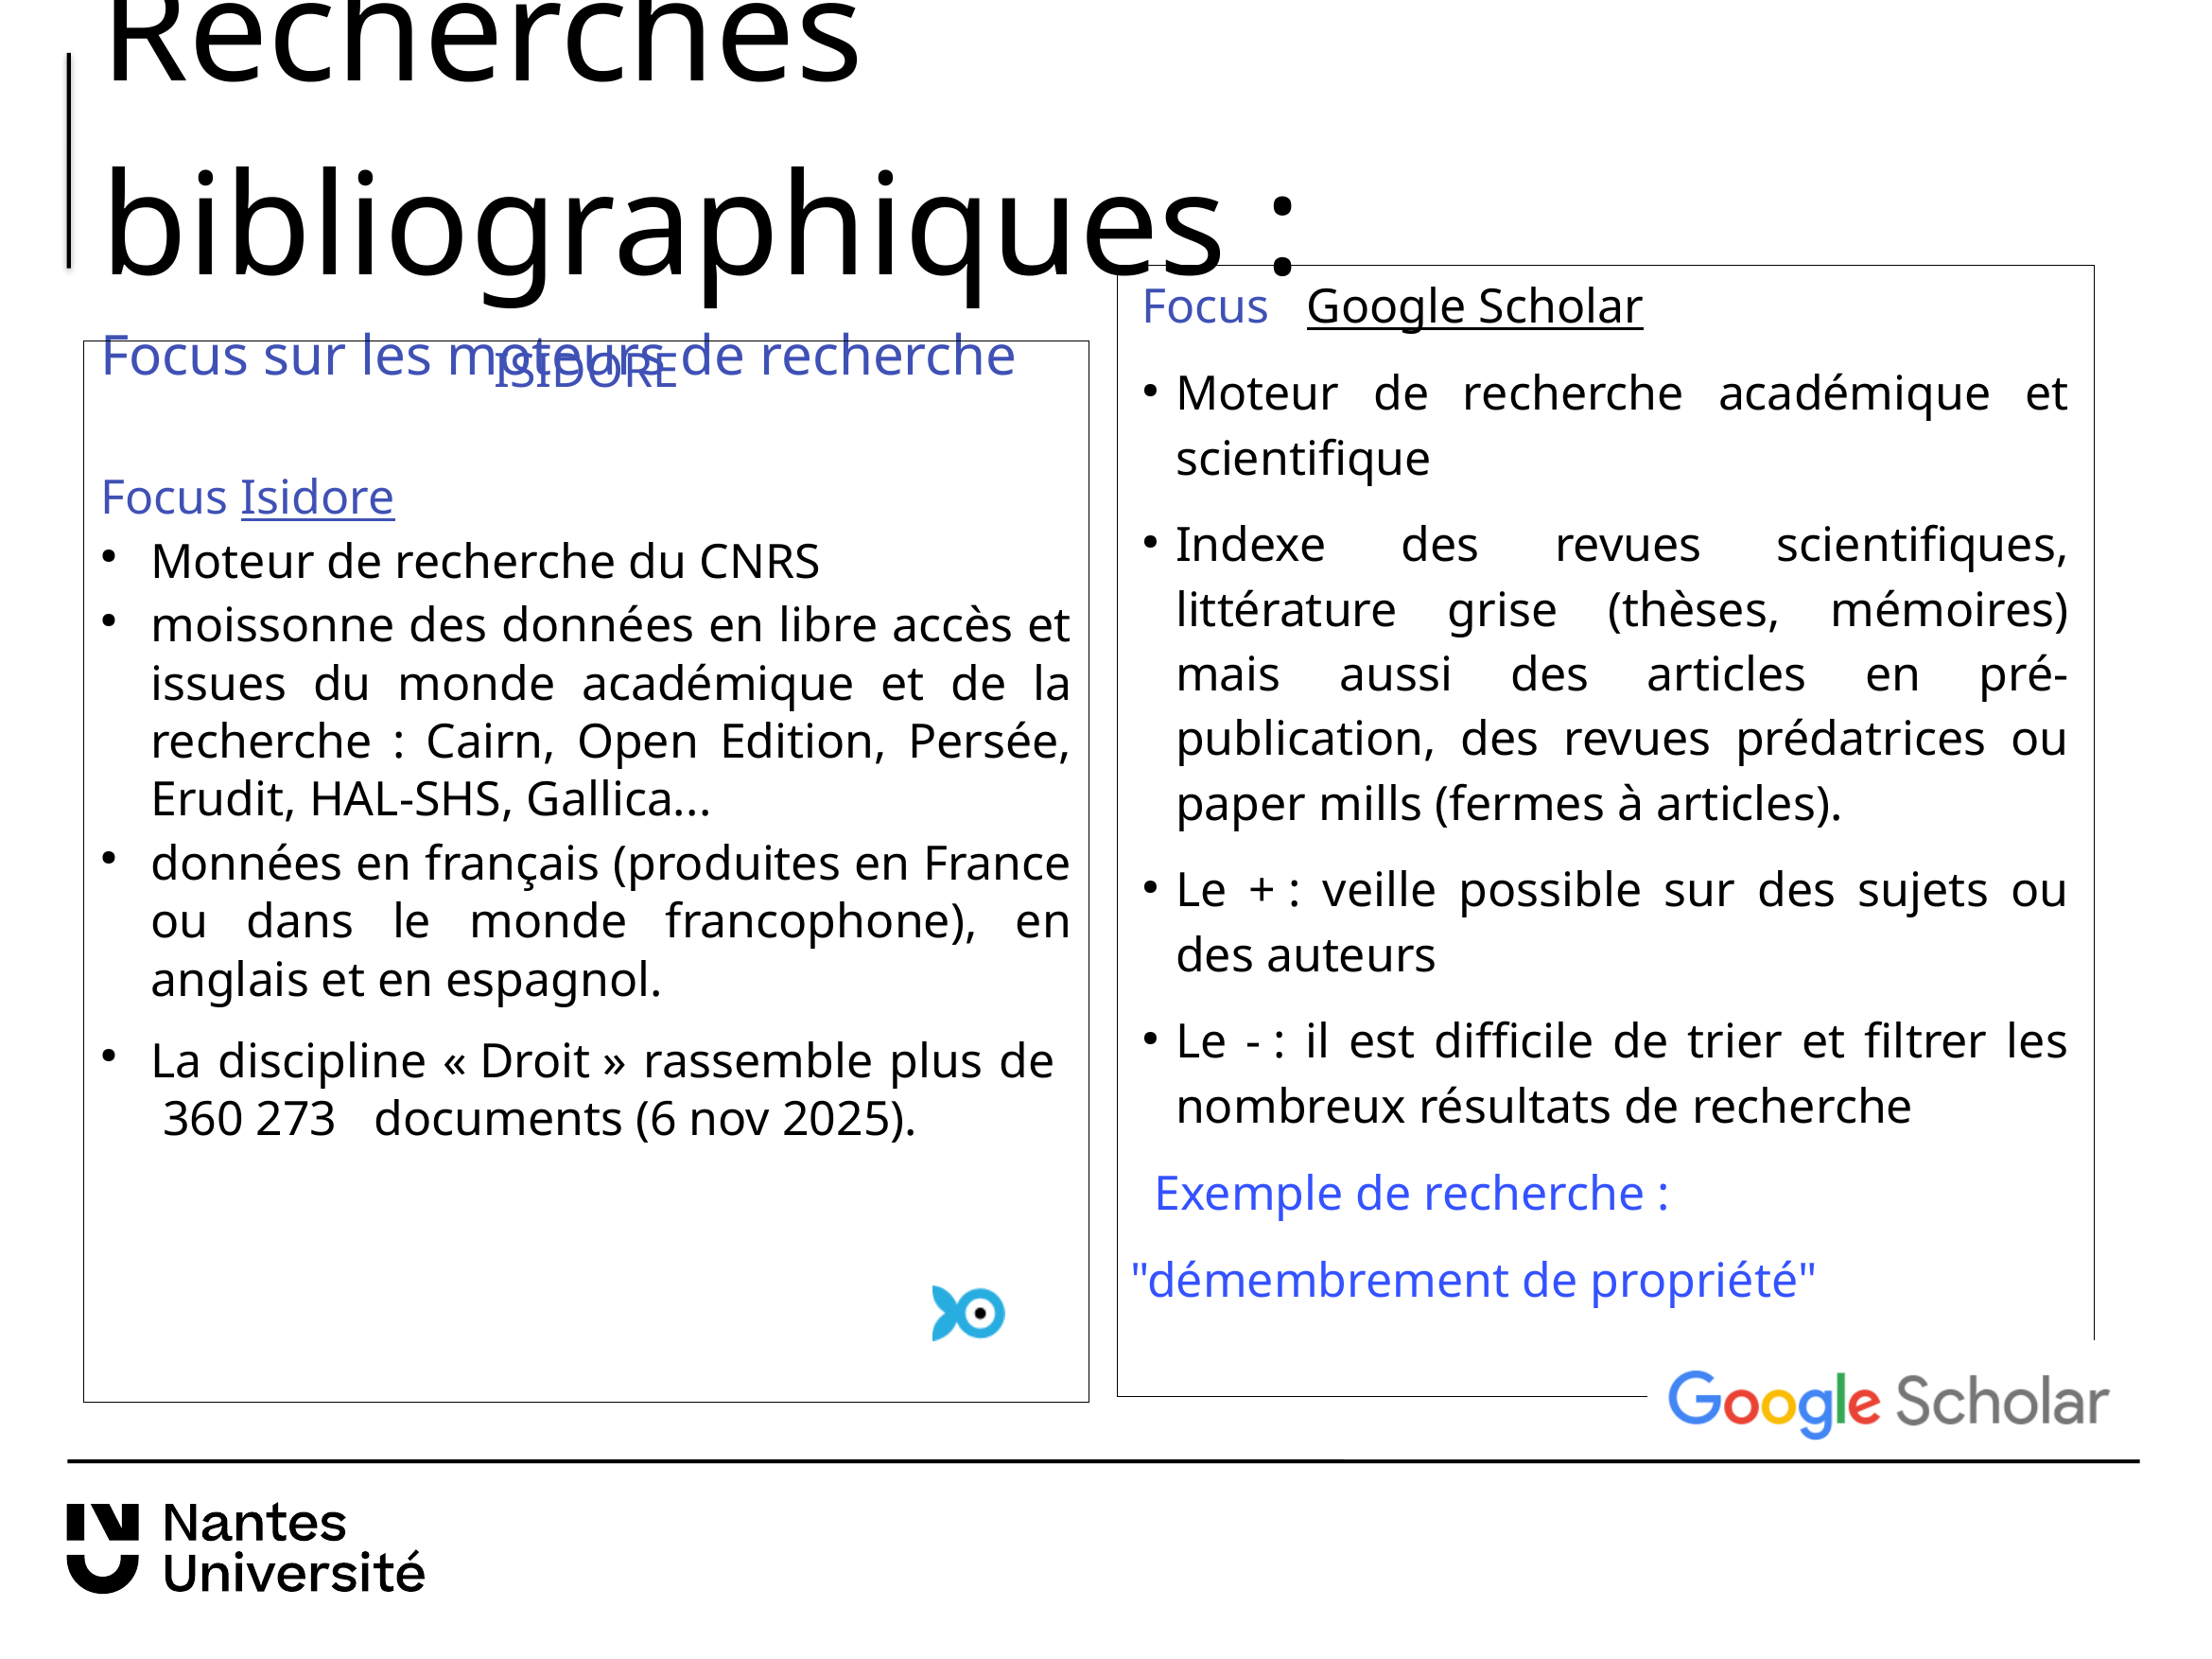

# Recherches bibliographiques : Focus sur les moteurs de recherche
Focus Google Scholar
Moteur de recherche académique et scientifique
Indexe des revues scientifiques, littérature grise (thèses, mémoires) mais aussi des articles en pré-publication, des revues prédatrices ou paper mills (fermes à articles).
Le + : veille possible sur des sujets ou des auteurs
Le - : il est difficile de trier et filtrer les nombreux résultats de recherche
 Exemple de recherche :
"démembrement de propriété"
ISIDORE
Focus Isidore
Moteur de recherche du CNRS
moissonne des données en libre accès et issues du monde académique et de la recherche : Cairn, Open Edition, Persée, Erudit, HAL-SHS, Gallica...
données en français (produites en France ou dans le monde francophone), en anglais et en espagnol.
La discipline « Droit » rassemble plus de
 360 273 documents (6 nov 2025).